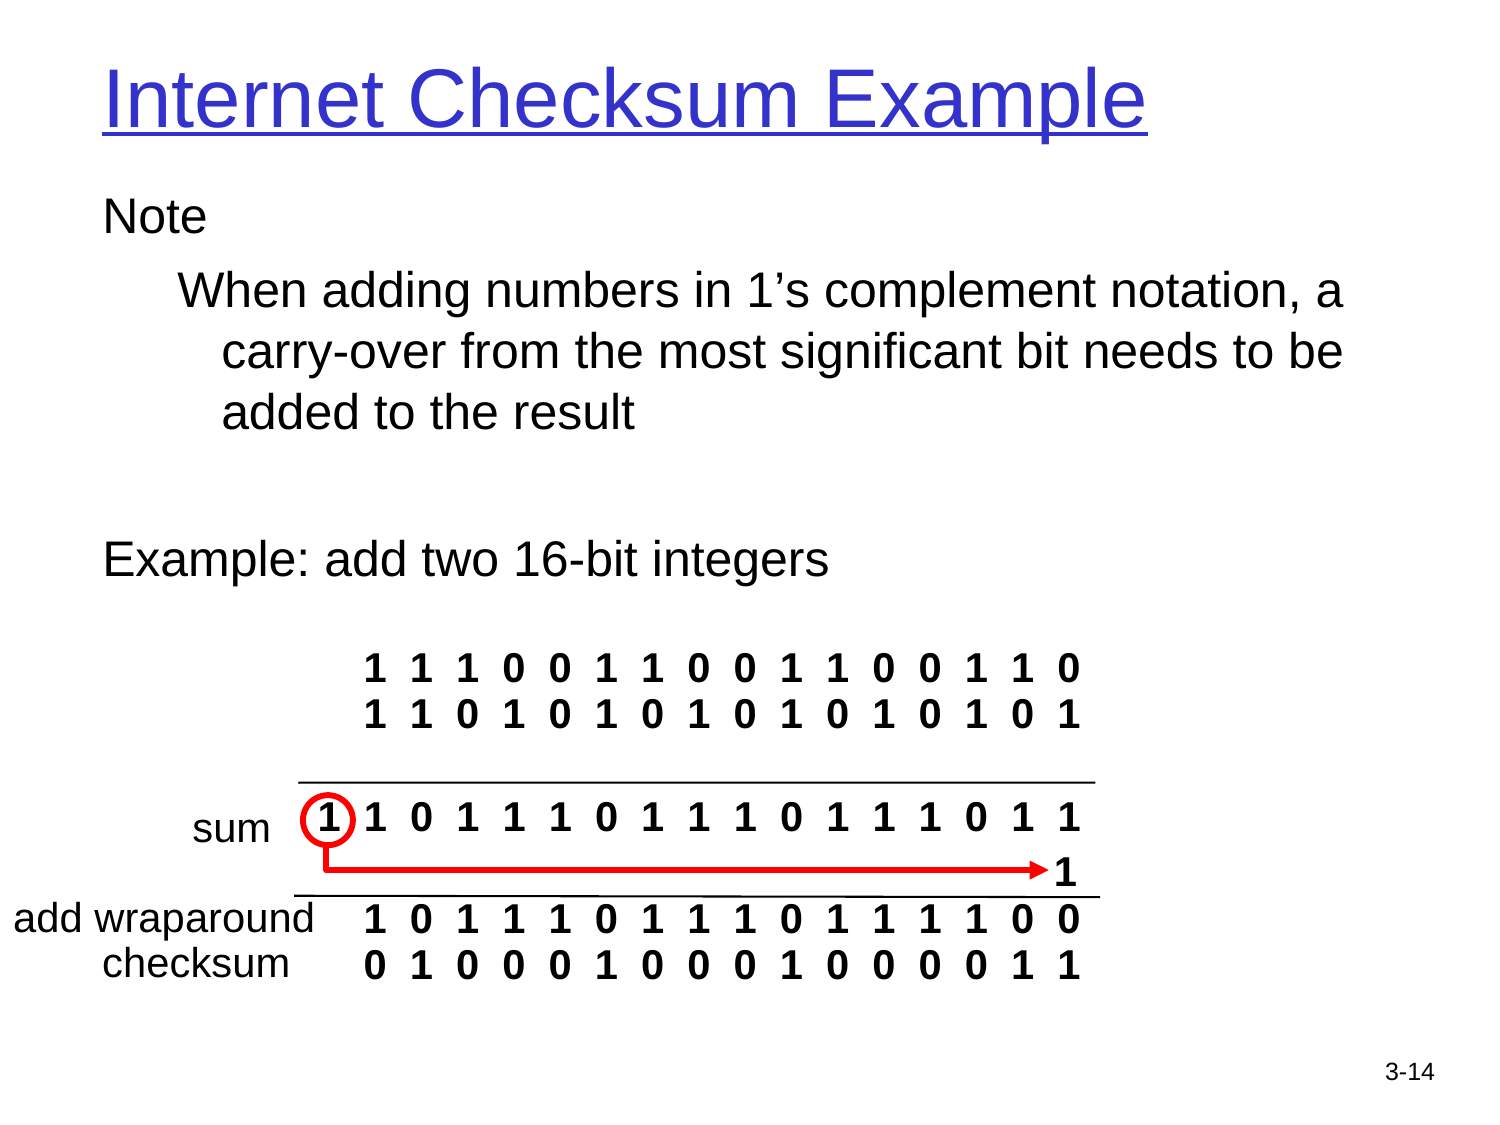

# Internet Checksum Example
Note
When adding numbers in 1’s complement notation, a carry-over from the most significant bit needs to be added to the result
Example: add two 16-bit integers
1 1 1 1 0 0 1 1 0 0 1 1 0 0 1 1 0
1 1 1 0 1 0 1 0 1 0 1 0 1 0 1 0 1
1 1 0 1 1 1 0 1 1 1 0 1 1 1 0 1 1
 1
1 1 0 1 1 1 0 1 1 1 0 1 1 1 1 0 0
1 0 1 0 0 0 1 0 0 0 1 0 0 0 0 1 1
sum
add wraparound
checksum
14